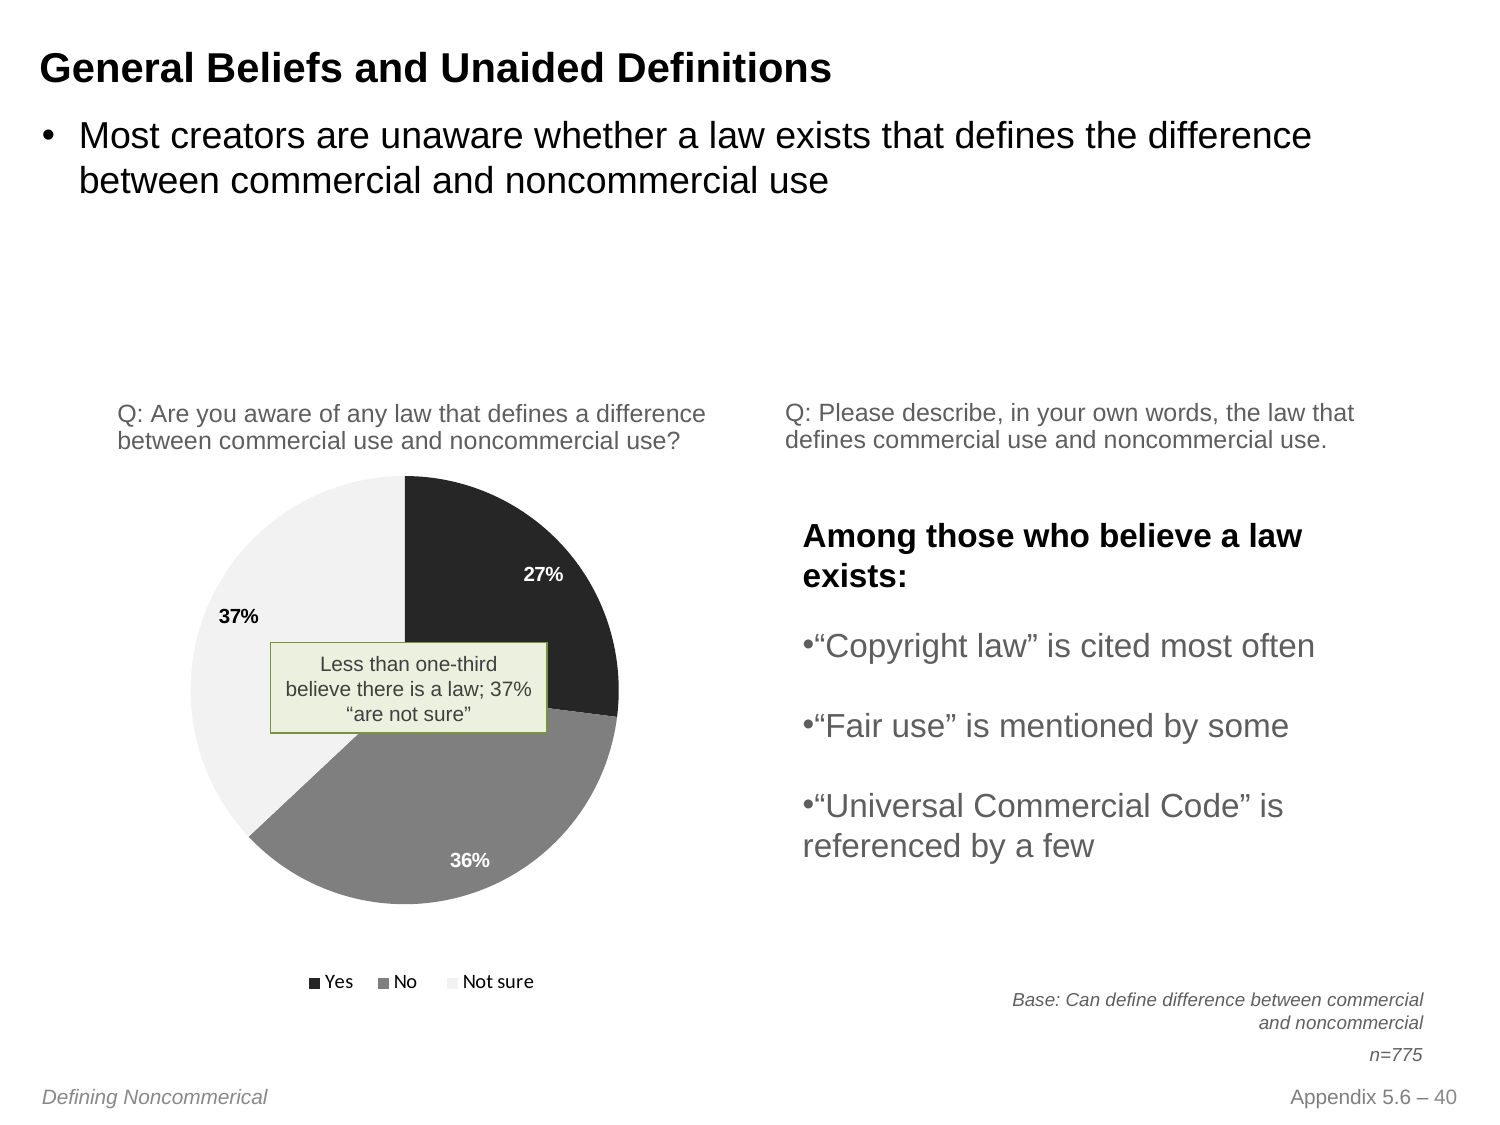

General Beliefs and Unaided Definitions
Most creators are unaware whether a law exists that defines the difference between commercial and noncommercial use
Q: Please describe, in your own words, the law that defines commercial use and noncommercial use.
Q: Are you aware of any law that defines a difference between commercial use and noncommercial use?
Among those who believe a law exists:
“Copyright law” is cited most often
“Fair use” is mentioned by some
“Universal Commercial Code” is referenced by a few
Less than one-third believe there is a law; 37% “are not sure”
Base: Can define difference between commercial and noncommercial
n=775
Defining Noncommerical
Appendix 5.6 –